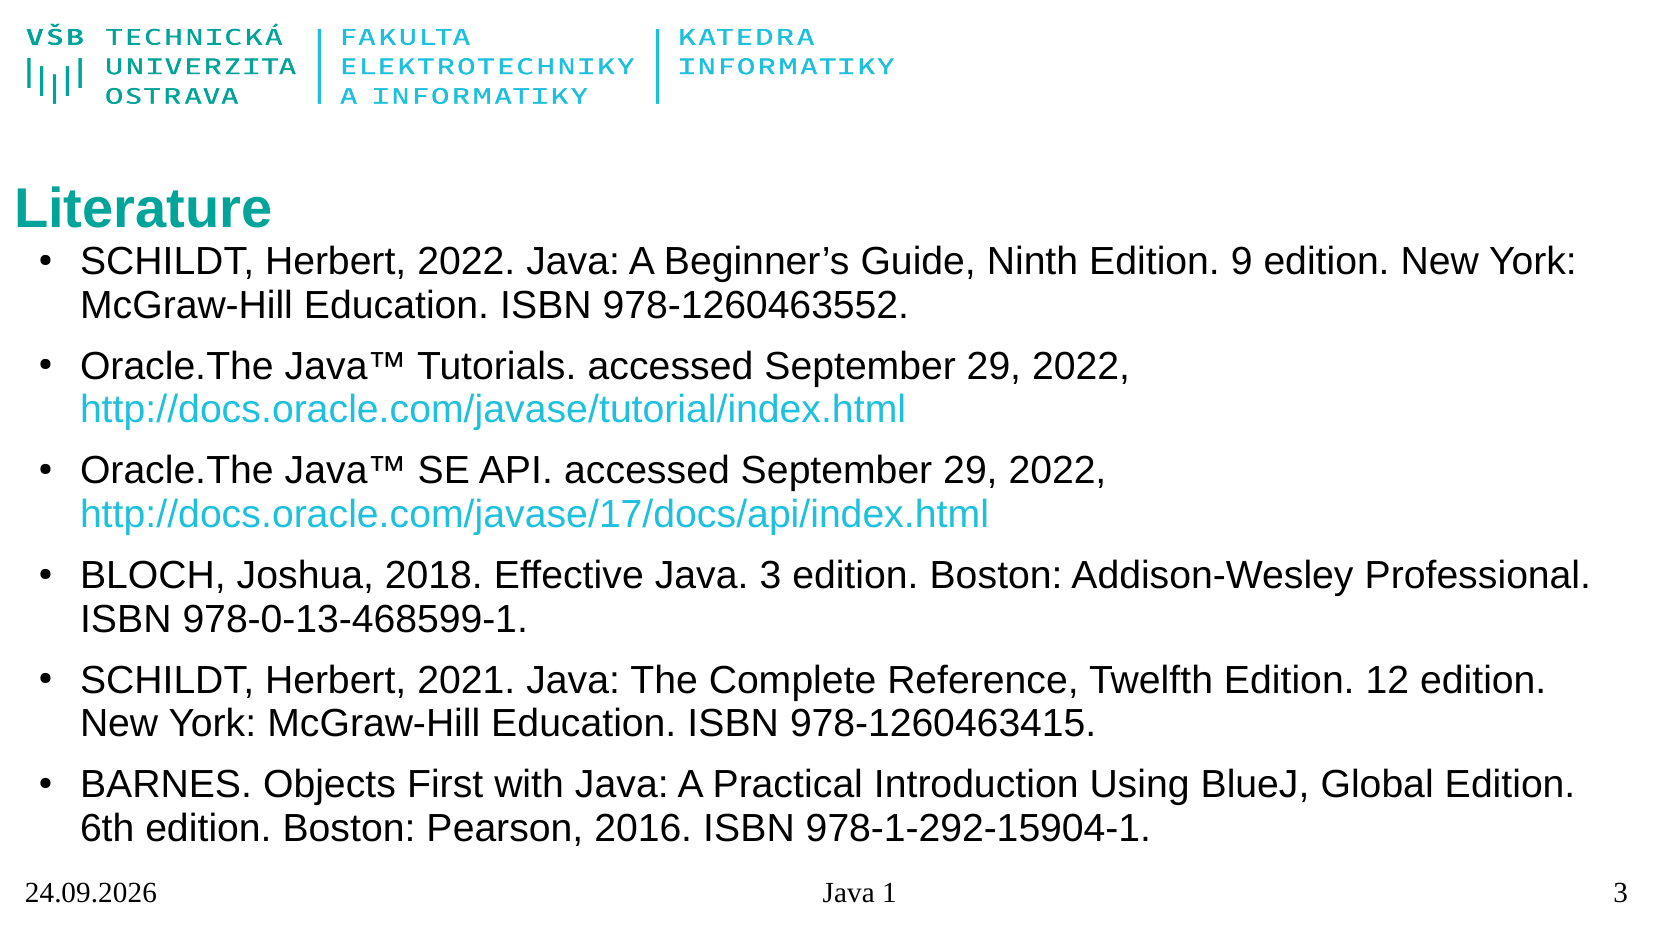

# Literature
SCHILDT, Herbert, 2022. Java: A Beginner’s Guide, Ninth Edition. 9 edition. New York: McGraw-Hill Education. ISBN 978-1260463552.
Oracle.The Java™ Tutorials. accessed September 29, 2022,http://docs.oracle.com/javase/tutorial/index.html
Oracle.The Java™ SE API. accessed September 29, 2022, http://docs.oracle.com/javase/17/docs/api/index.html
BLOCH, Joshua, 2018. Effective Java. 3 edition. Boston: Addison-Wesley Professional. ISBN 978-0-13-468599-1.
SCHILDT, Herbert, 2021. Java: The Complete Reference, Twelfth Edition. 12 edition. New York: McGraw-Hill Education. ISBN 978-1260463415.
BARNES. Objects First with Java: A Practical Introduction Using BlueJ, Global Edition. 6th edition. Boston: Pearson, 2016. ISBN 978-1-292-15904-1.
Java 1
3